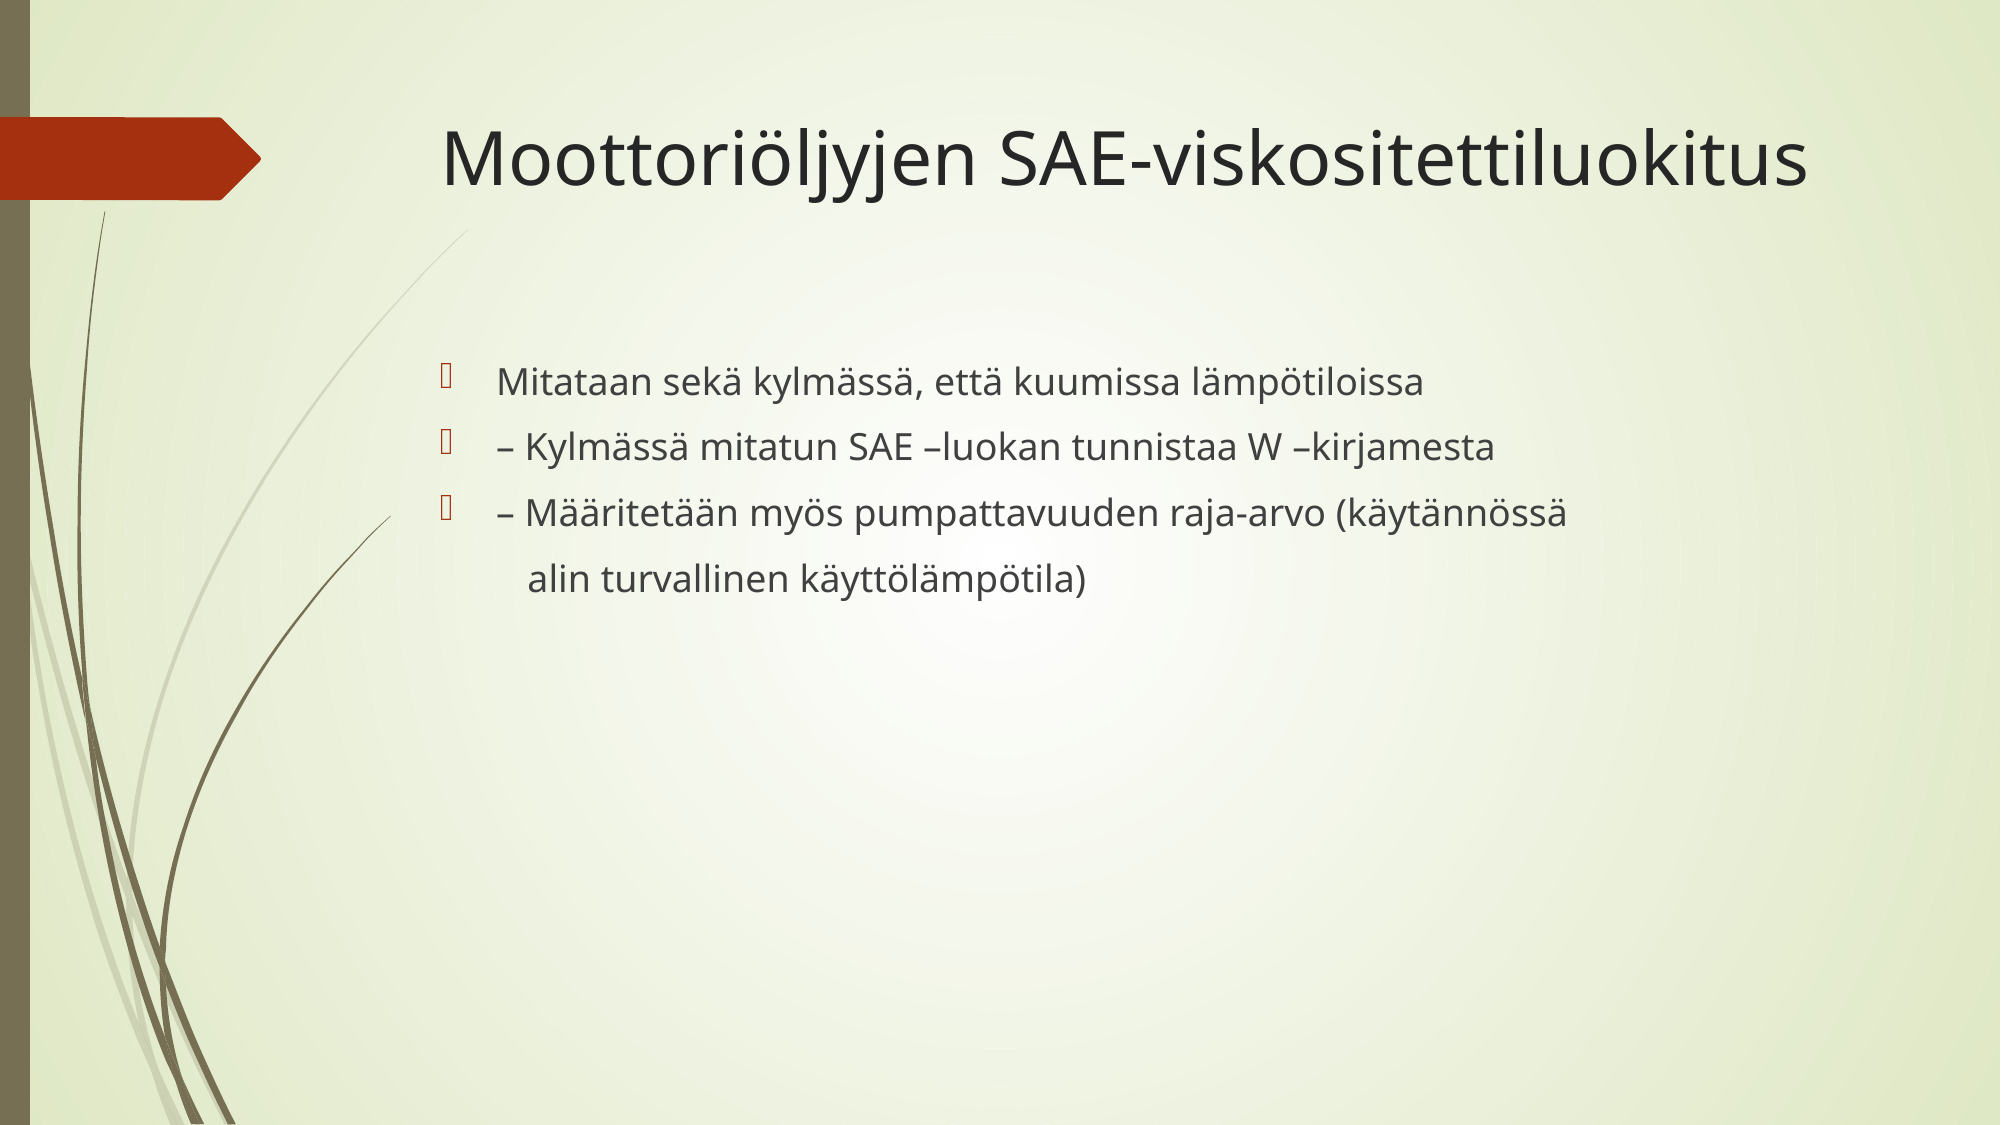

# Moottoriöljyjen SAE-viskositettiluokitus
Mitataan sekä kylmässä, että kuumissa lämpötiloissa
– Kylmässä mitatun SAE –luokan tunnistaa W –kirjamesta
– Määritetään myös pumpattavuuden raja-arvo (käytännössä
 alin turvallinen käyttölämpötila)